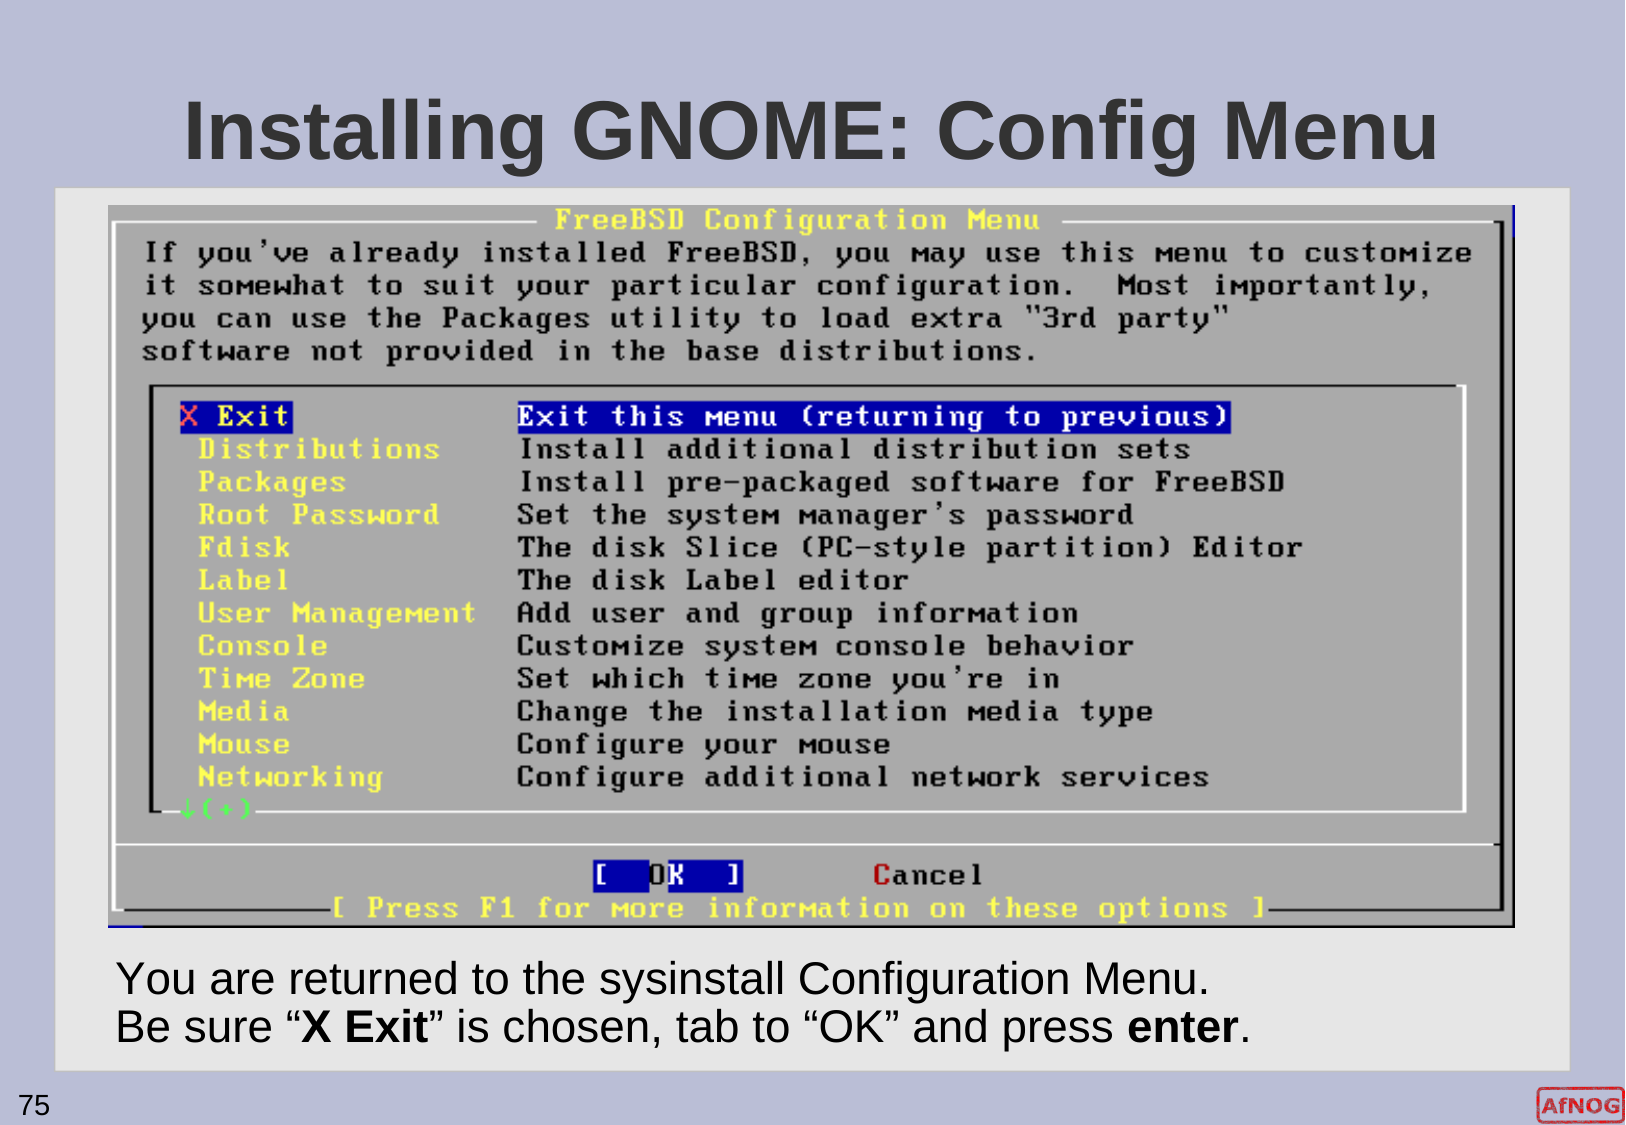

# Installing GNOME: Config Menu
You are returned to the sysinstall Configuration Menu.
Be sure “X Exit” is chosen, tab to “OK” and press enter.